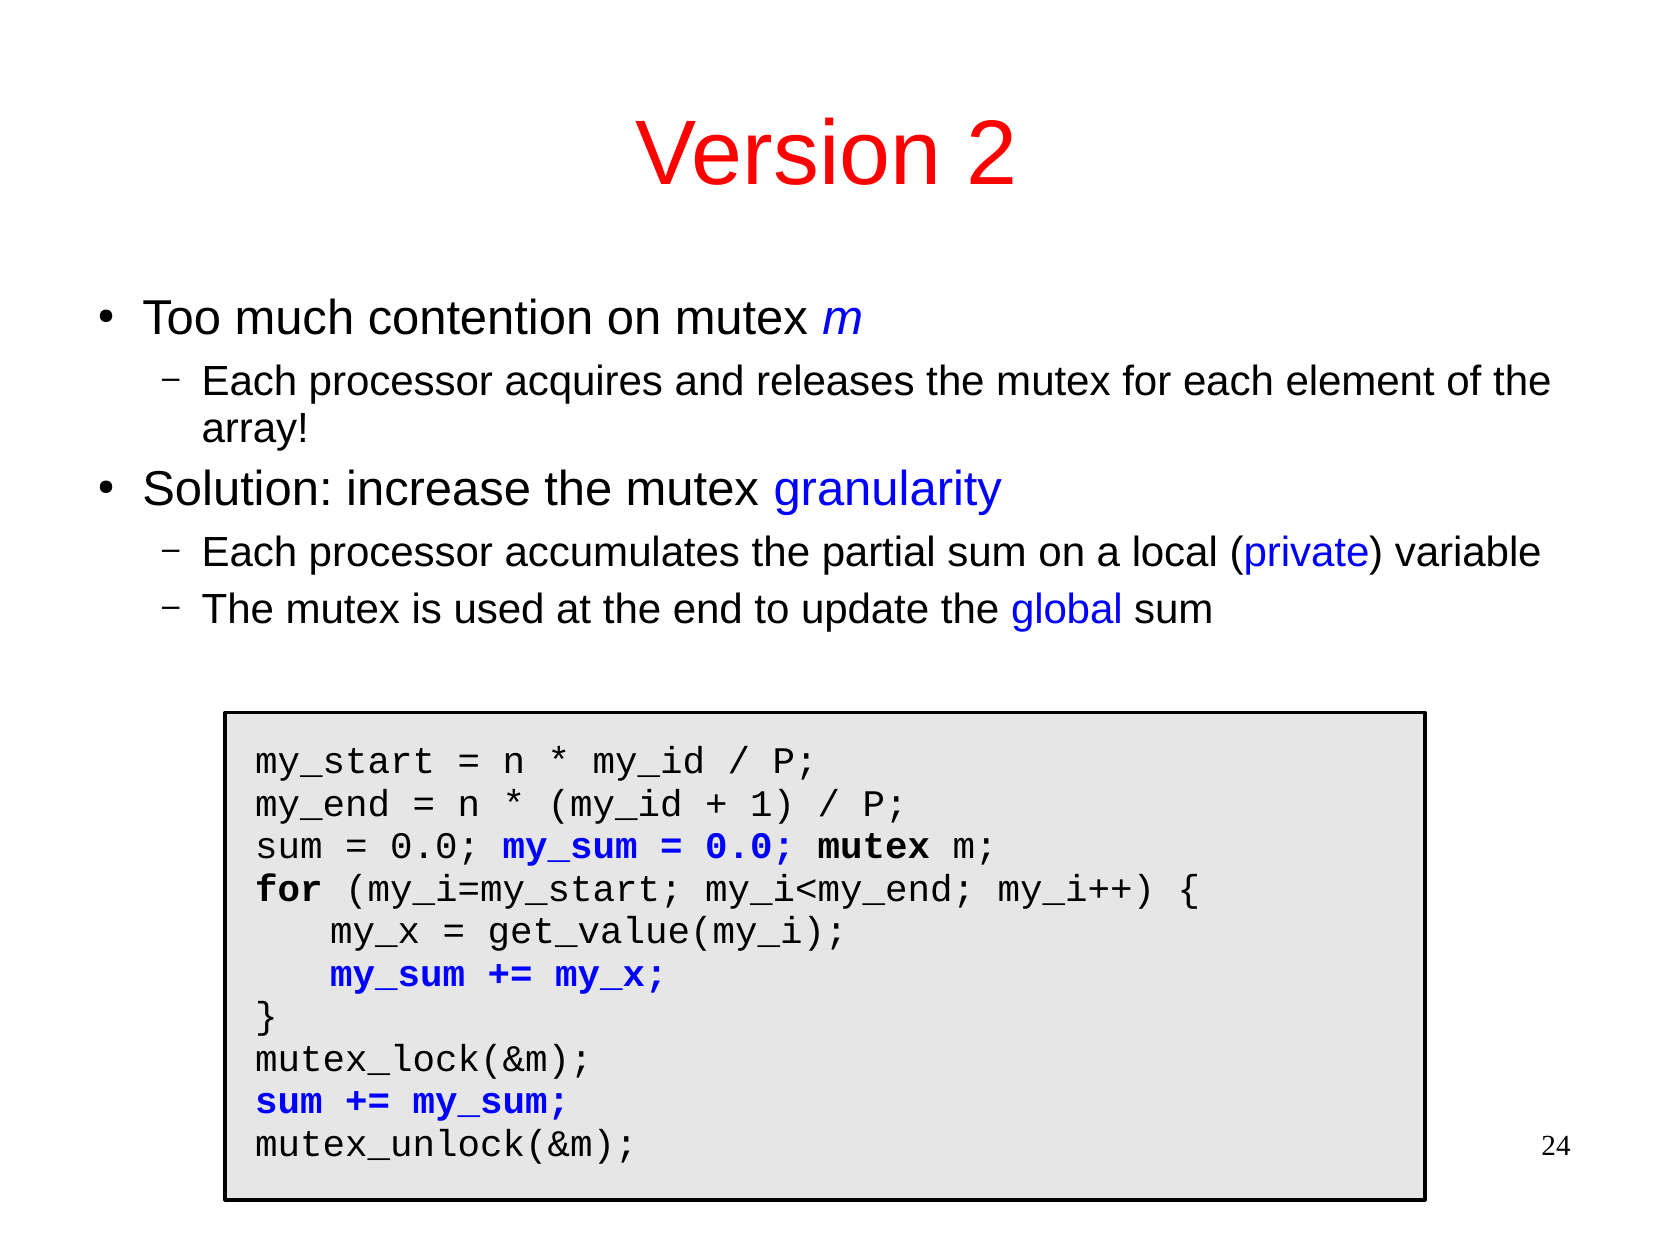

# Version 2
Too much contention on mutex m
Each processor acquires and releases the mutex for each element of the array!
Solution: increase the mutex granularity
Each processor accumulates the partial sum on a local (private) variable
The mutex is used at the end to update the global sum
my_start = n * my_id / P;
my_end = n * (my_id + 1) / P;
sum = 0.0; my_sum = 0.0; mutex m;
for (my_i=my_start; my_i<my_end; my_i++) {
	my_x = get_value(my_i);
	my_sum += my_x;
}
mutex_lock(&m);
sum += my_sum;
mutex_unlock(&m);
Intro to Parallel Programming
24